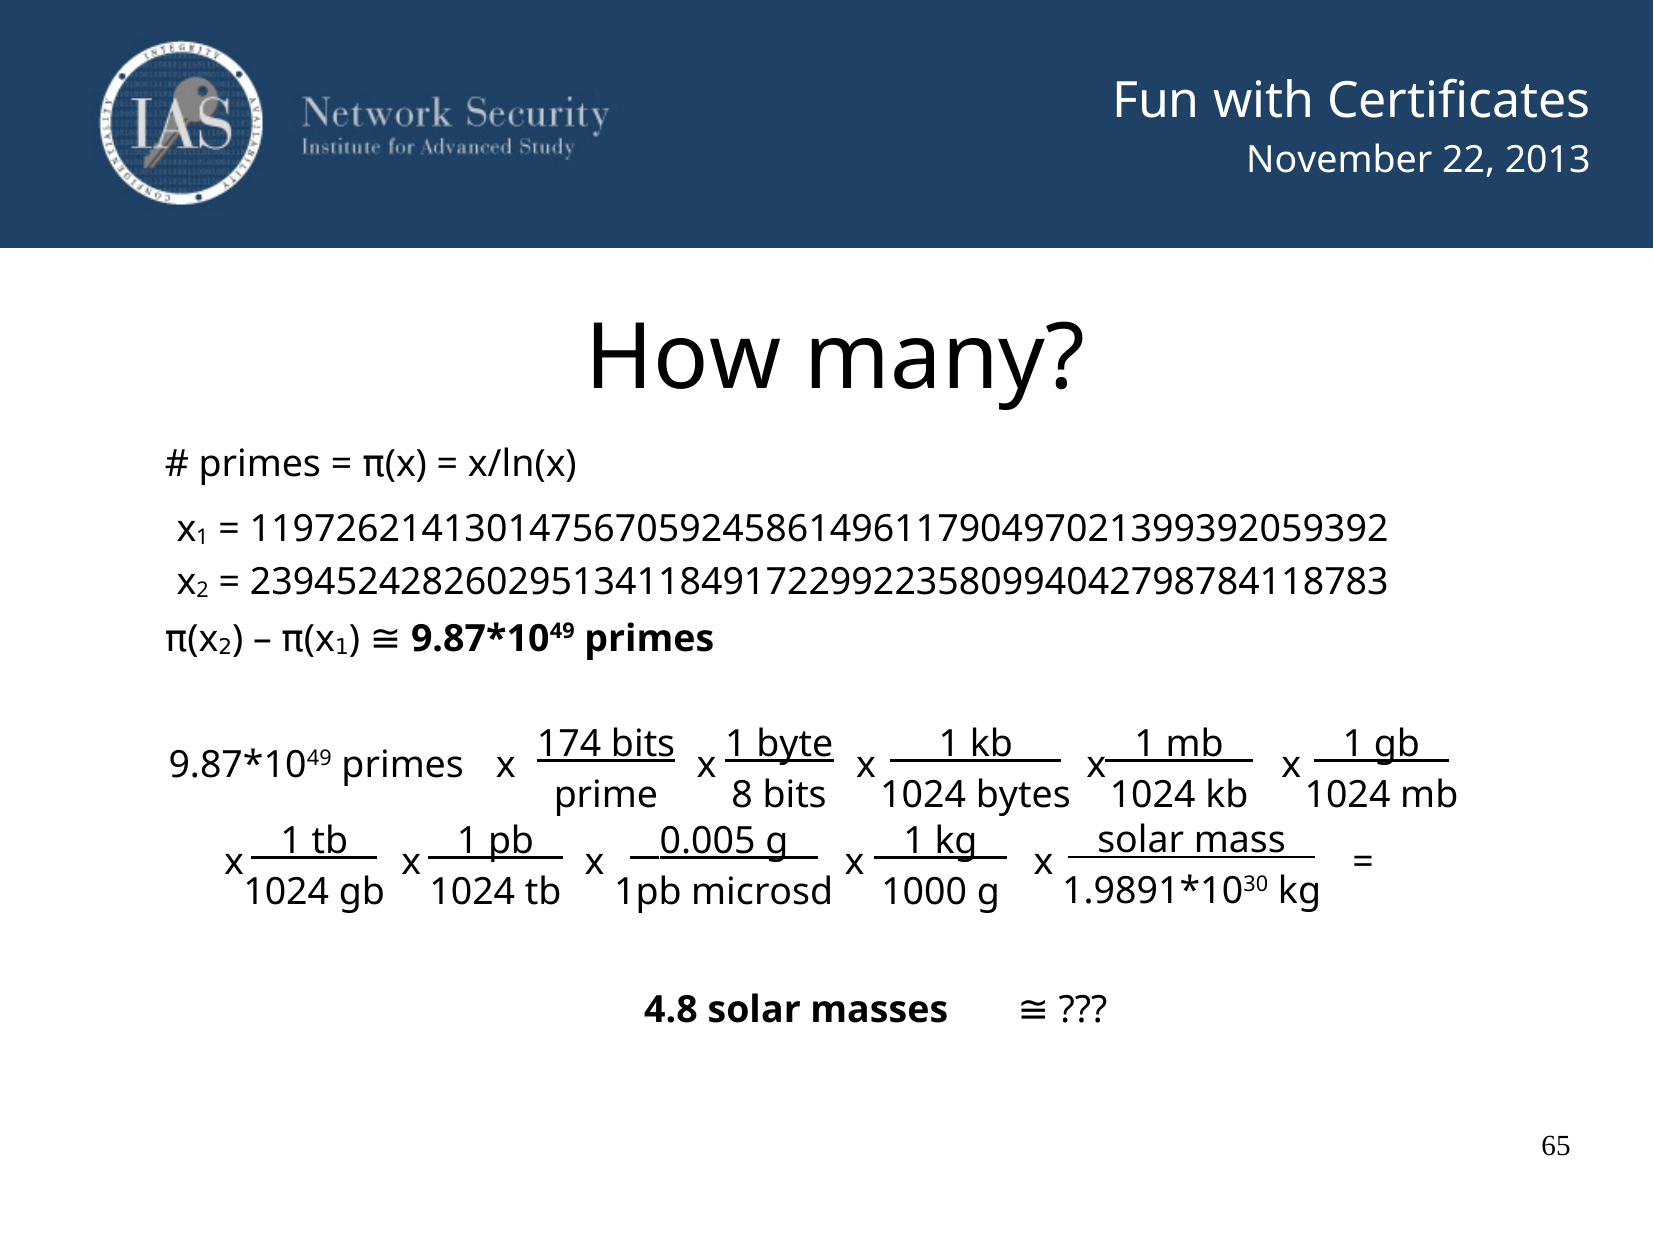

# How many?
# primes = π(x) = x/ln(x)
x1 = 11972621413014756705924586149611790497021399392059392
x2 = 23945242826029513411849172299223580994042798784118783
π(x2) – π(x1) ≅ 9.87*1049 primes
174 bits
prime
1 byte
8 bits
 1 kb
1024 bytes
 1 mb
1024 kb
 1 gb
1024 mb
9.87*1049 primes
x
x
x
x
x
 solar mass
1.9891*1030 kg
 1 tb
1024 gb
 1 pb
1024 tb
 0.005 g
1pb microsd
 1 kg
1000 g
x
x
x
x
x
=
4.8 solar masses
≅ ???
65